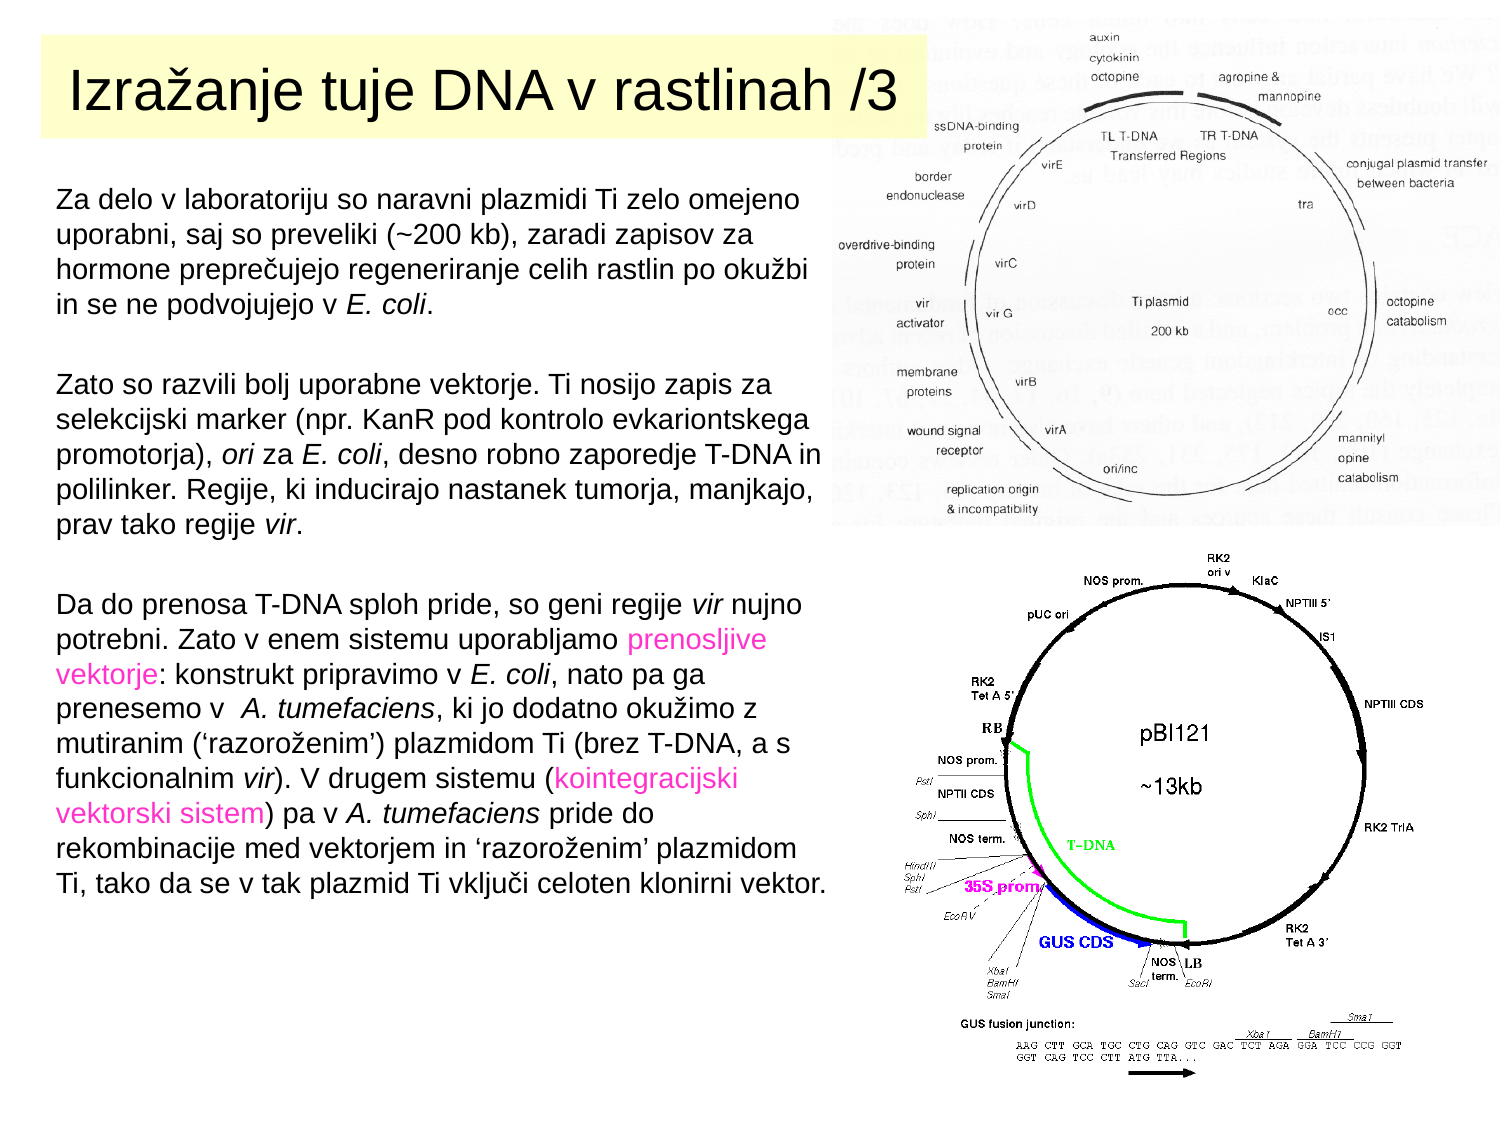

Izražanje tuje DNA v rastlinah /3
Za delo v laboratoriju so naravni plazmidi Ti zelo omejeno uporabni, saj so preveliki (~200 kb), zaradi zapisov za hormone preprečujejo regeneriranje celih rastlin po okužbi in se ne podvojujejo v E. coli.
Zato so razvili bolj uporabne vektorje. Ti nosijo zapis za selekcijski marker (npr. KanR pod kontrolo evkariontskega promotorja), ori za E. coli, desno robno zaporedje T-DNA in polilinker. Regije, ki inducirajo nastanek tumorja, manjkajo, prav tako regije vir.
Da do prenosa T-DNA sploh pride, so geni regije vir nujno potrebni. Zato v enem sistemu uporabljamo prenosljive vektorje: konstrukt pripravimo v E. coli, nato pa ga prenesemo v A. tumefaciens, ki jo dodatno okužimo z mutiranim (‘razoroženim’) plazmidom Ti (brez T-DNA, a s funkcionalnim vir). V drugem sistemu (kointegracijski vektorski sistem) pa v A. tumefaciens pride do rekombinacije med vektorjem in ‘razoroženim’ plazmidom Ti, tako da se v tak plazmid Ti vključi celoten klonirni vektor.